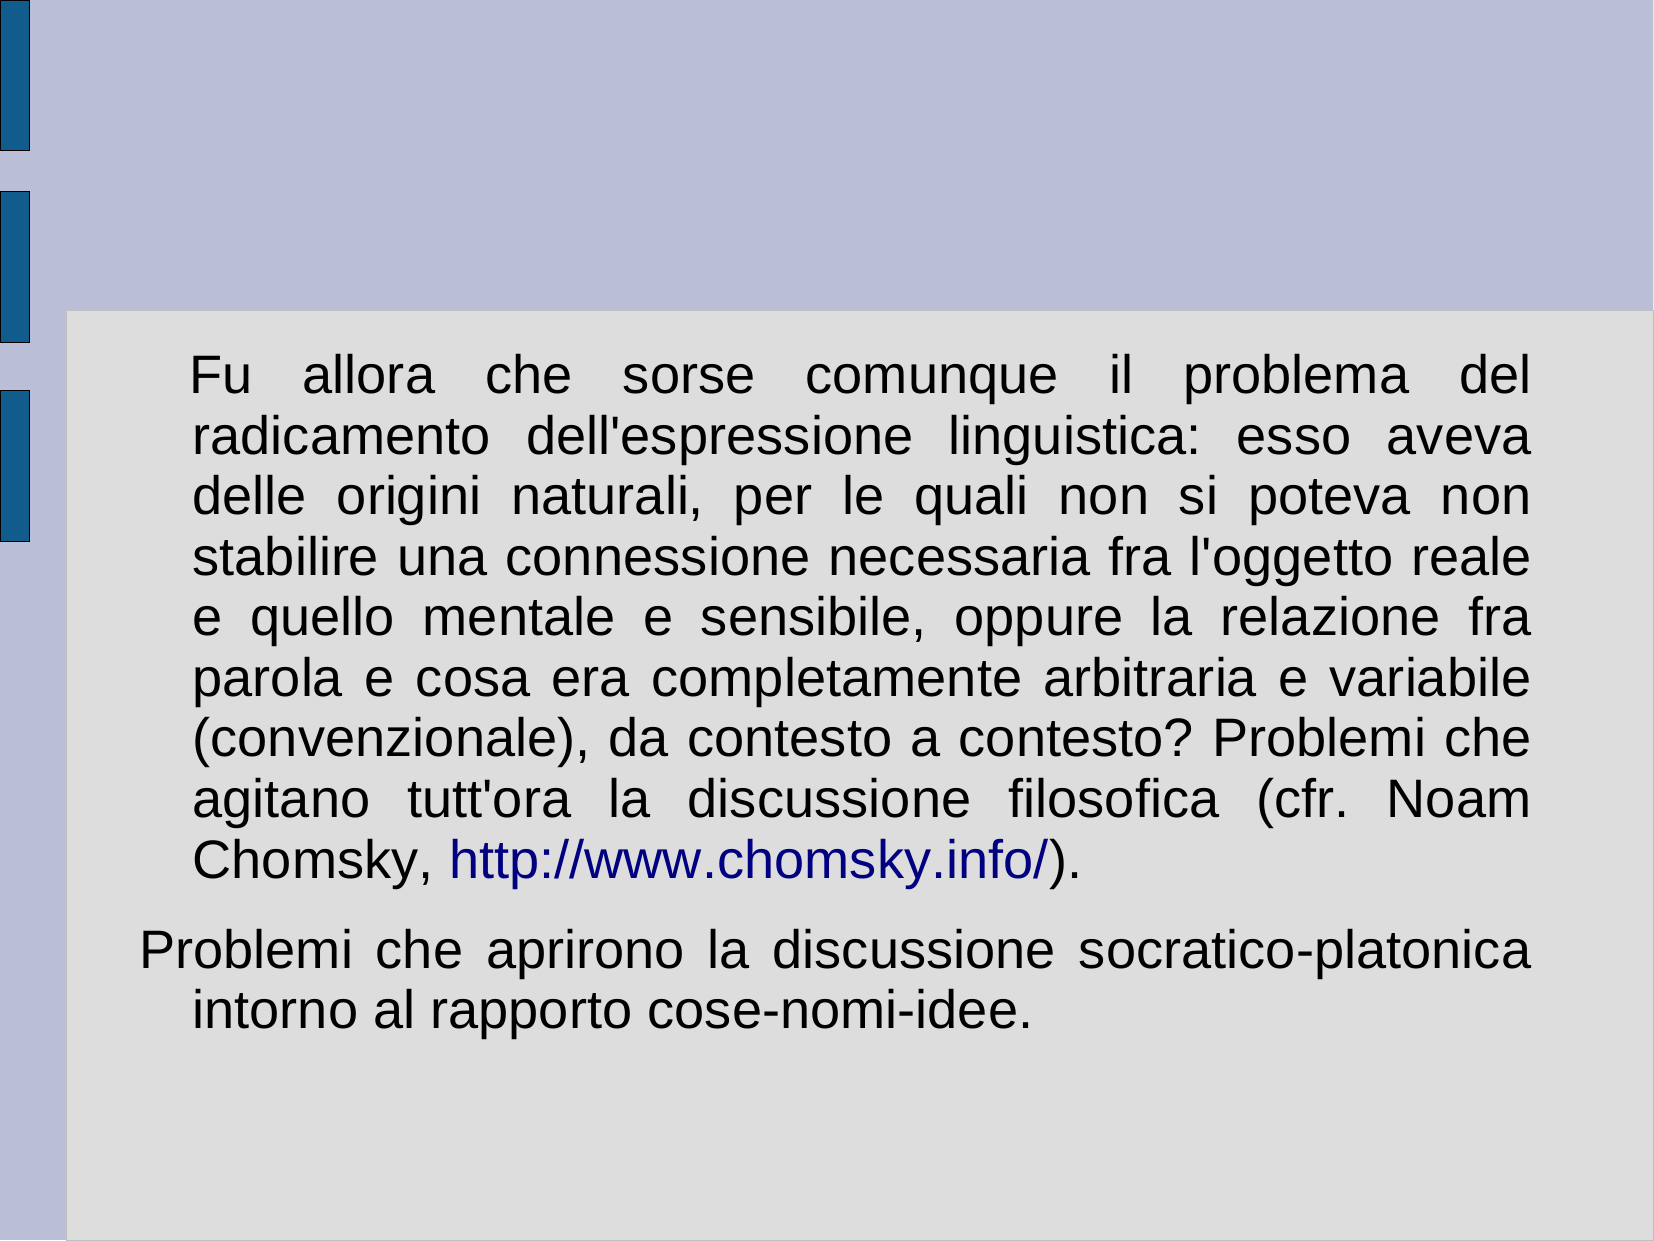

#
 Fu allora che sorse comunque il problema del radicamento dell'espressione linguistica: esso aveva delle origini naturali, per le quali non si poteva non stabilire una connessione necessaria fra l'oggetto reale e quello mentale e sensibile, oppure la relazione fra parola e cosa era completamente arbitraria e variabile (convenzionale), da contesto a contesto? Problemi che agitano tutt'ora la discussione filosofica (cfr. Noam Chomsky, http://www.chomsky.info/).
Problemi che aprirono la discussione socratico-platonica intorno al rapporto cose-nomi-idee.